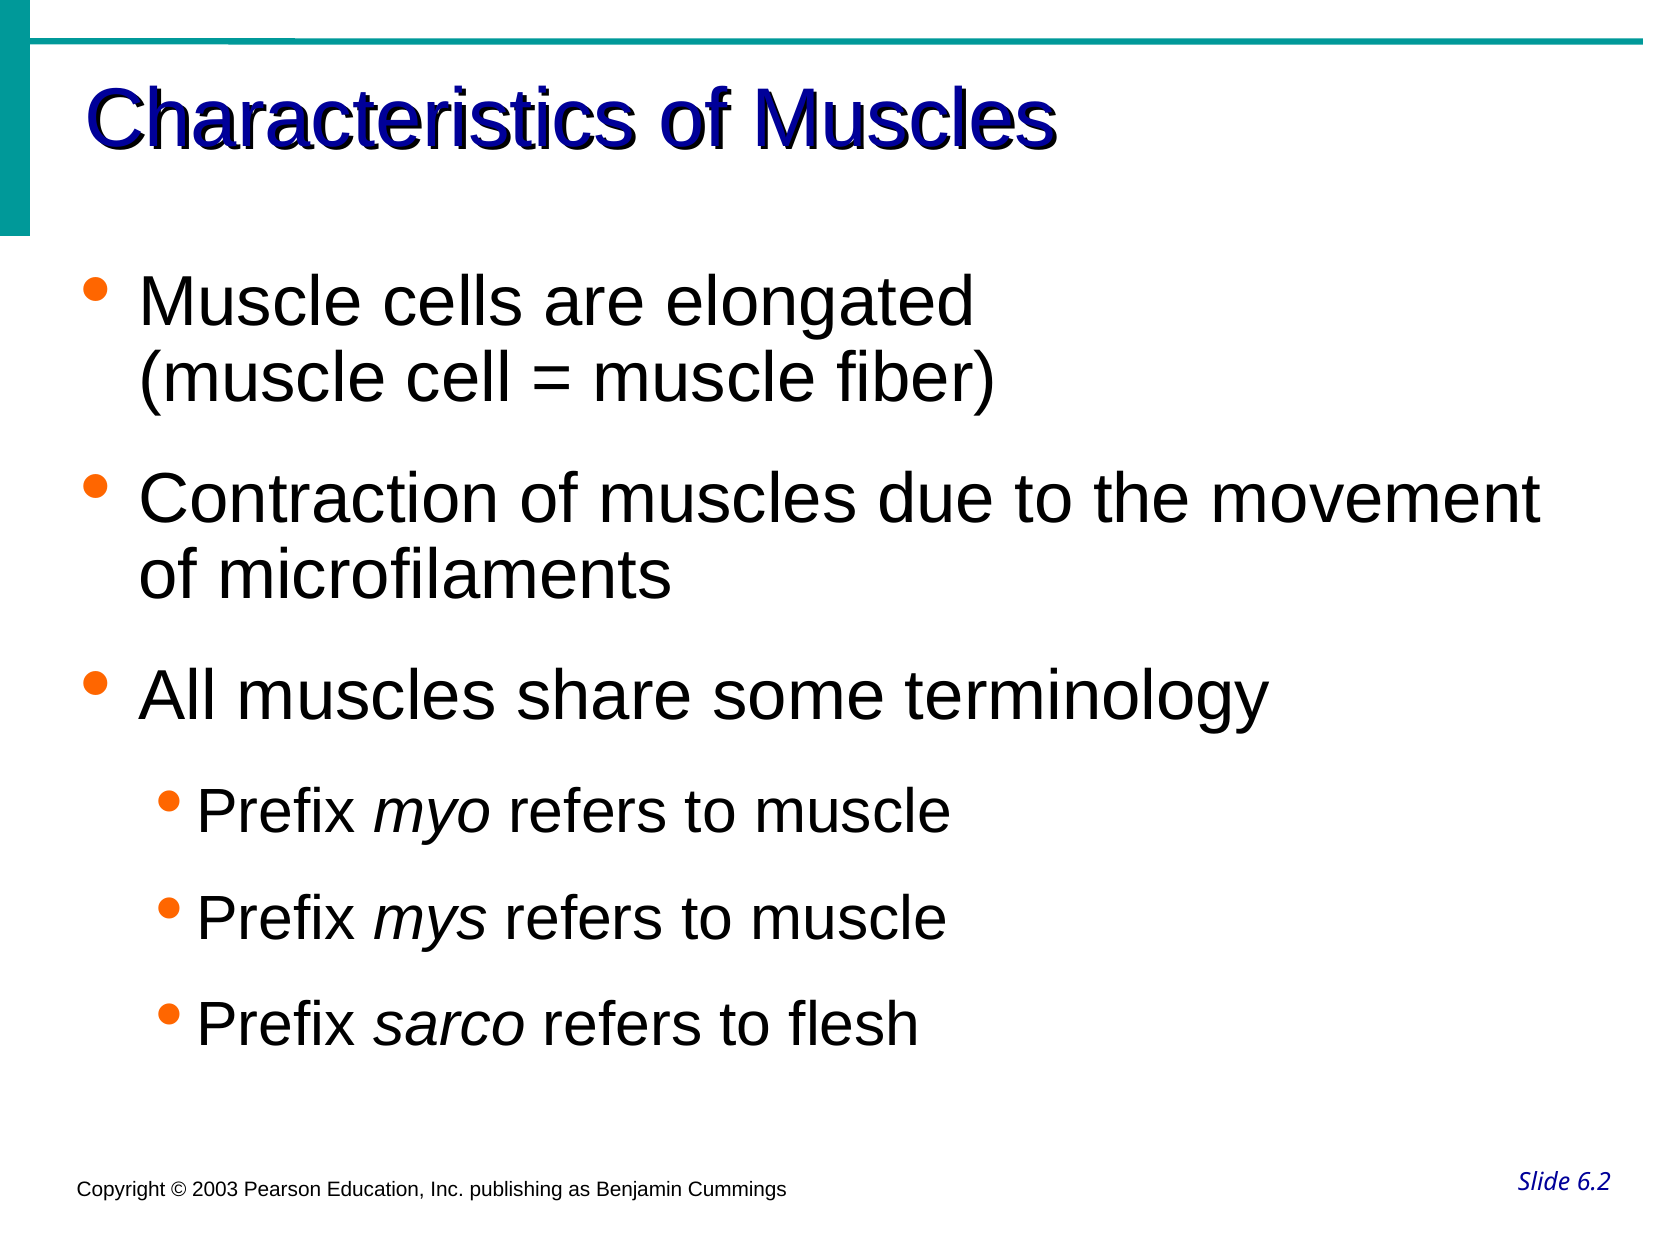

# Characteristics of Muscles
Muscle cells are elongated
(muscle cell = muscle fiber)
Contraction of muscles due to the movement of microfilaments
All muscles share some terminology
Prefix myo refers to muscle
Prefix mys refers to muscle
Prefix sarco refers to flesh
Slide 6.2
Copyright © 2003 Pearson Education, Inc. publishing as Benjamin Cummings